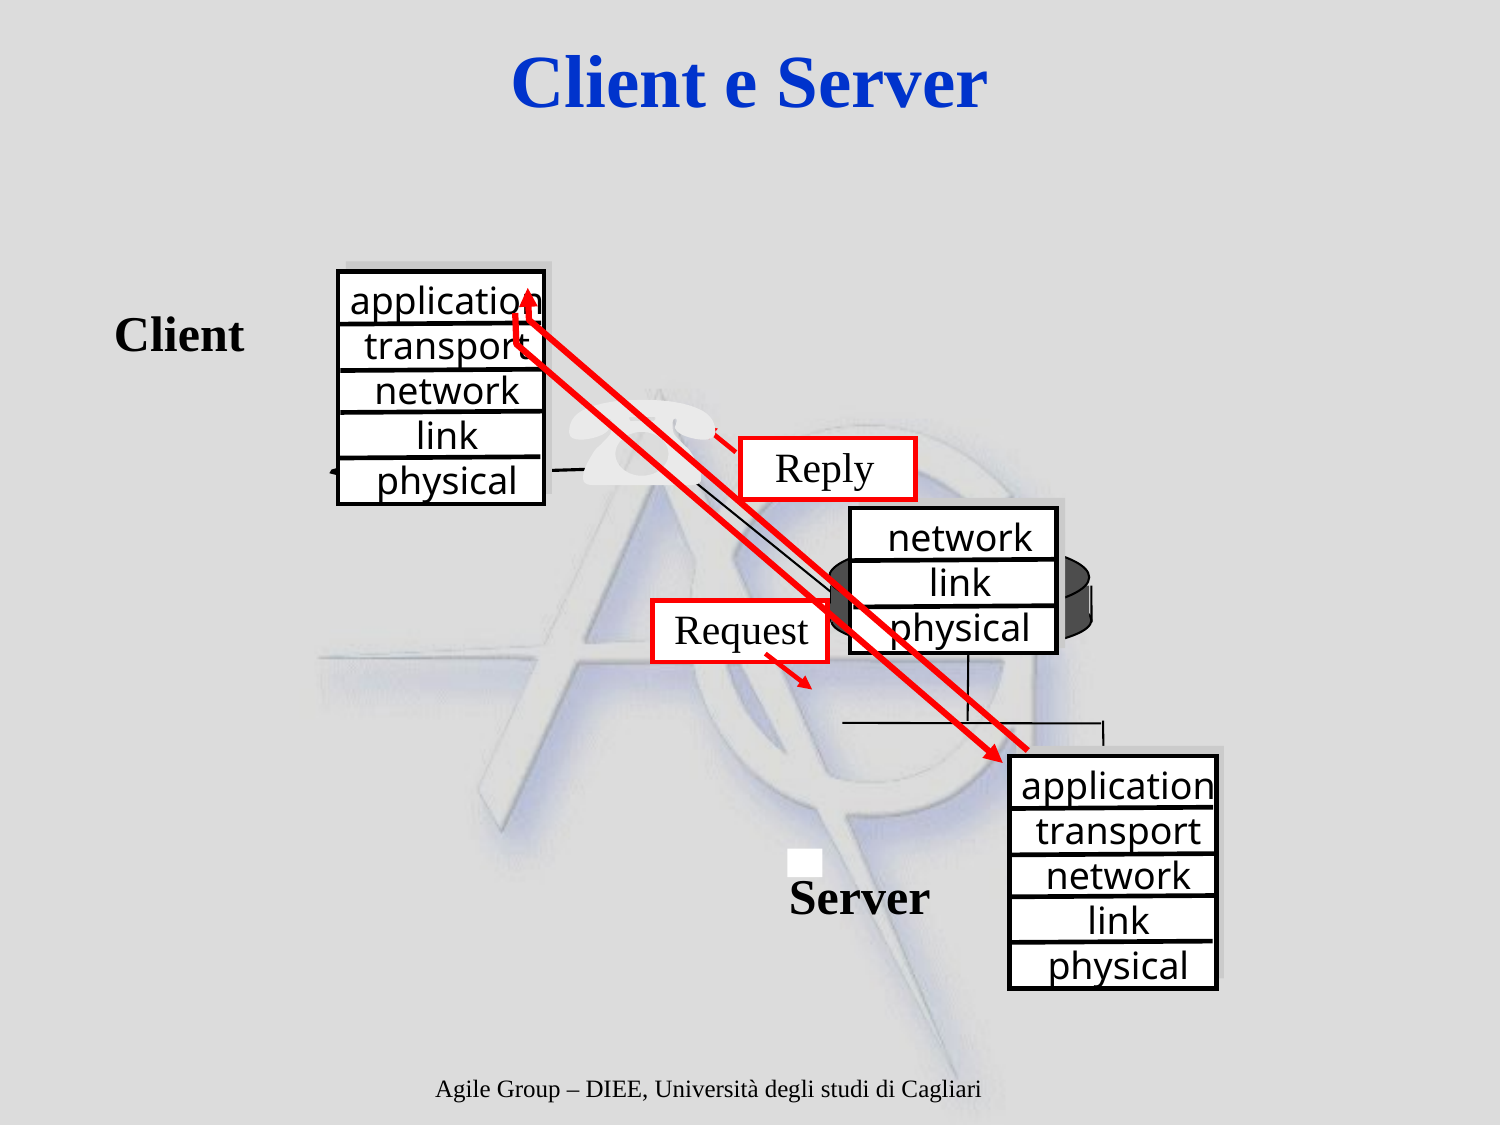

# Client e Server
application
transport
network
link
physical
Reply
network
link
physical
Request
application
transport
network
link
physical
Client
Server